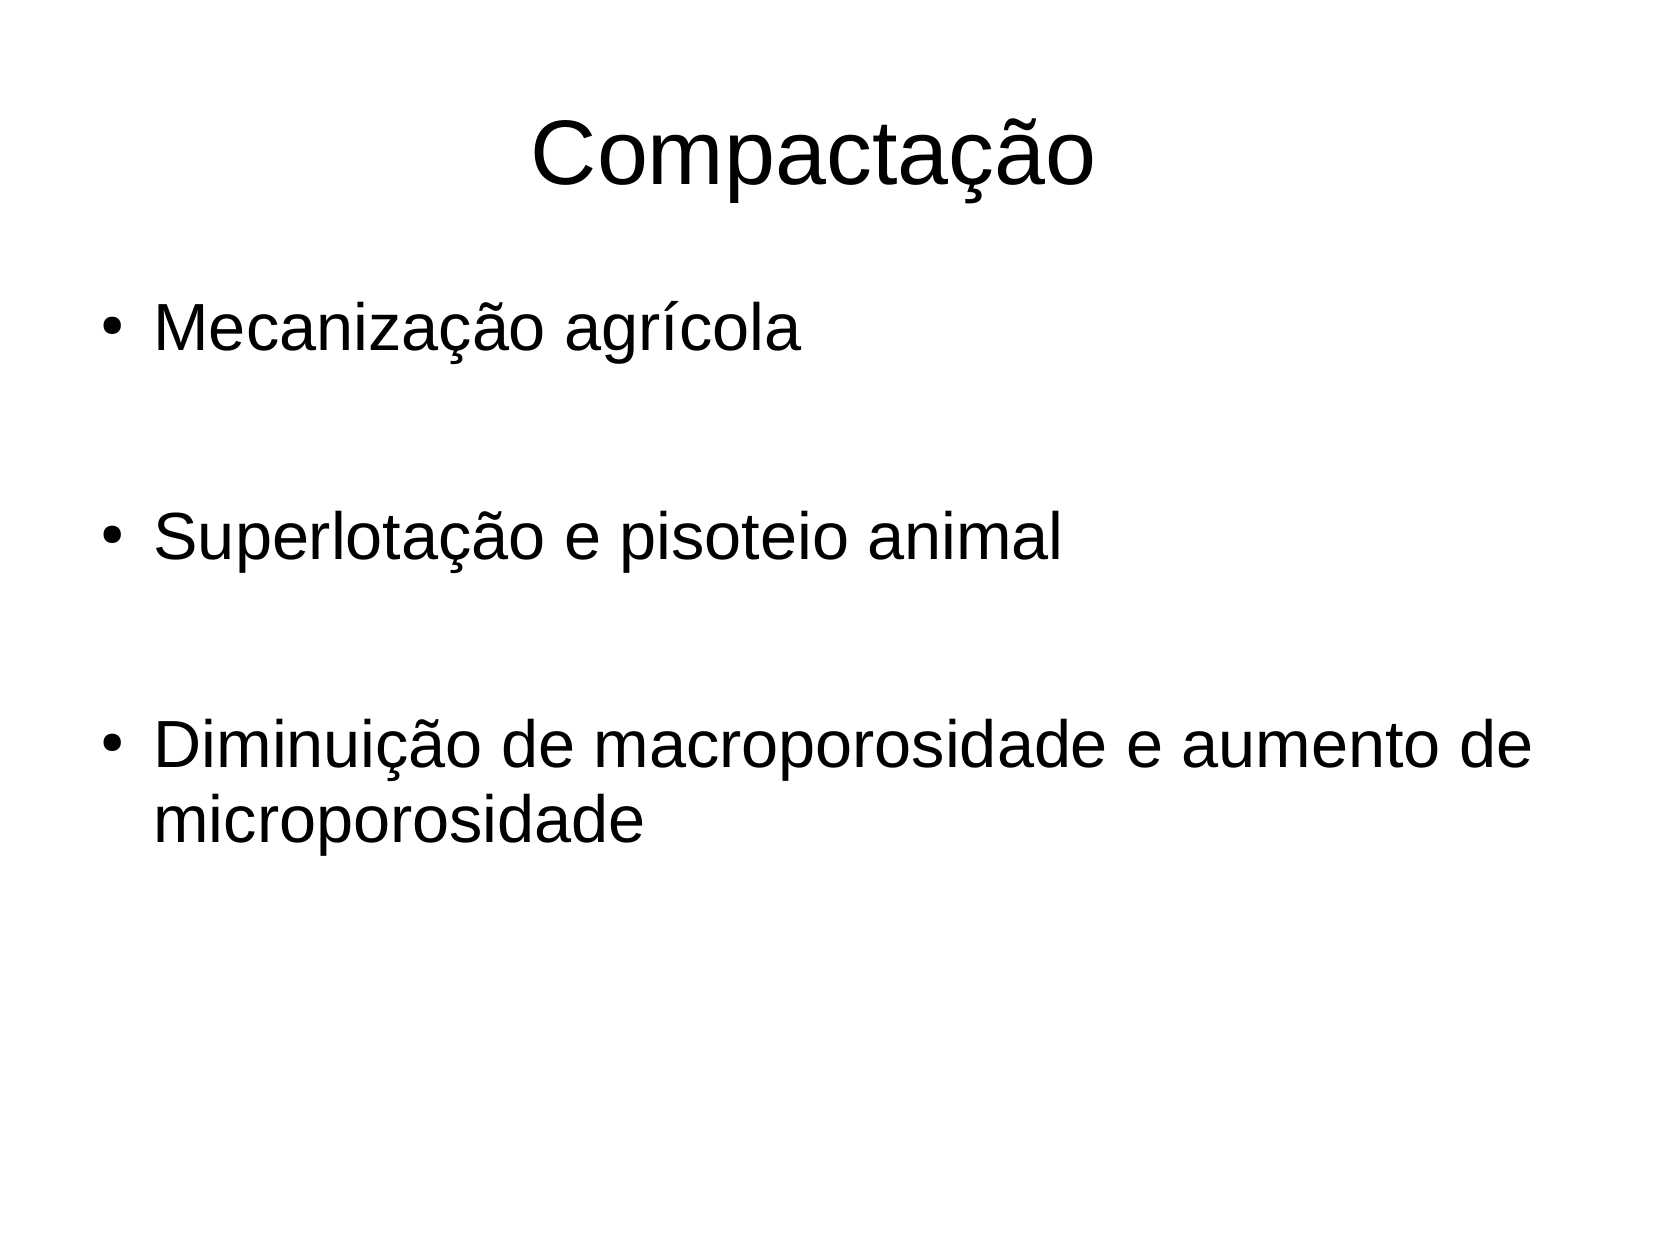

# Compactação
Mecanização agrícola
Superlotação e pisoteio animal
Diminuição de macroporosidade e aumento de microporosidade